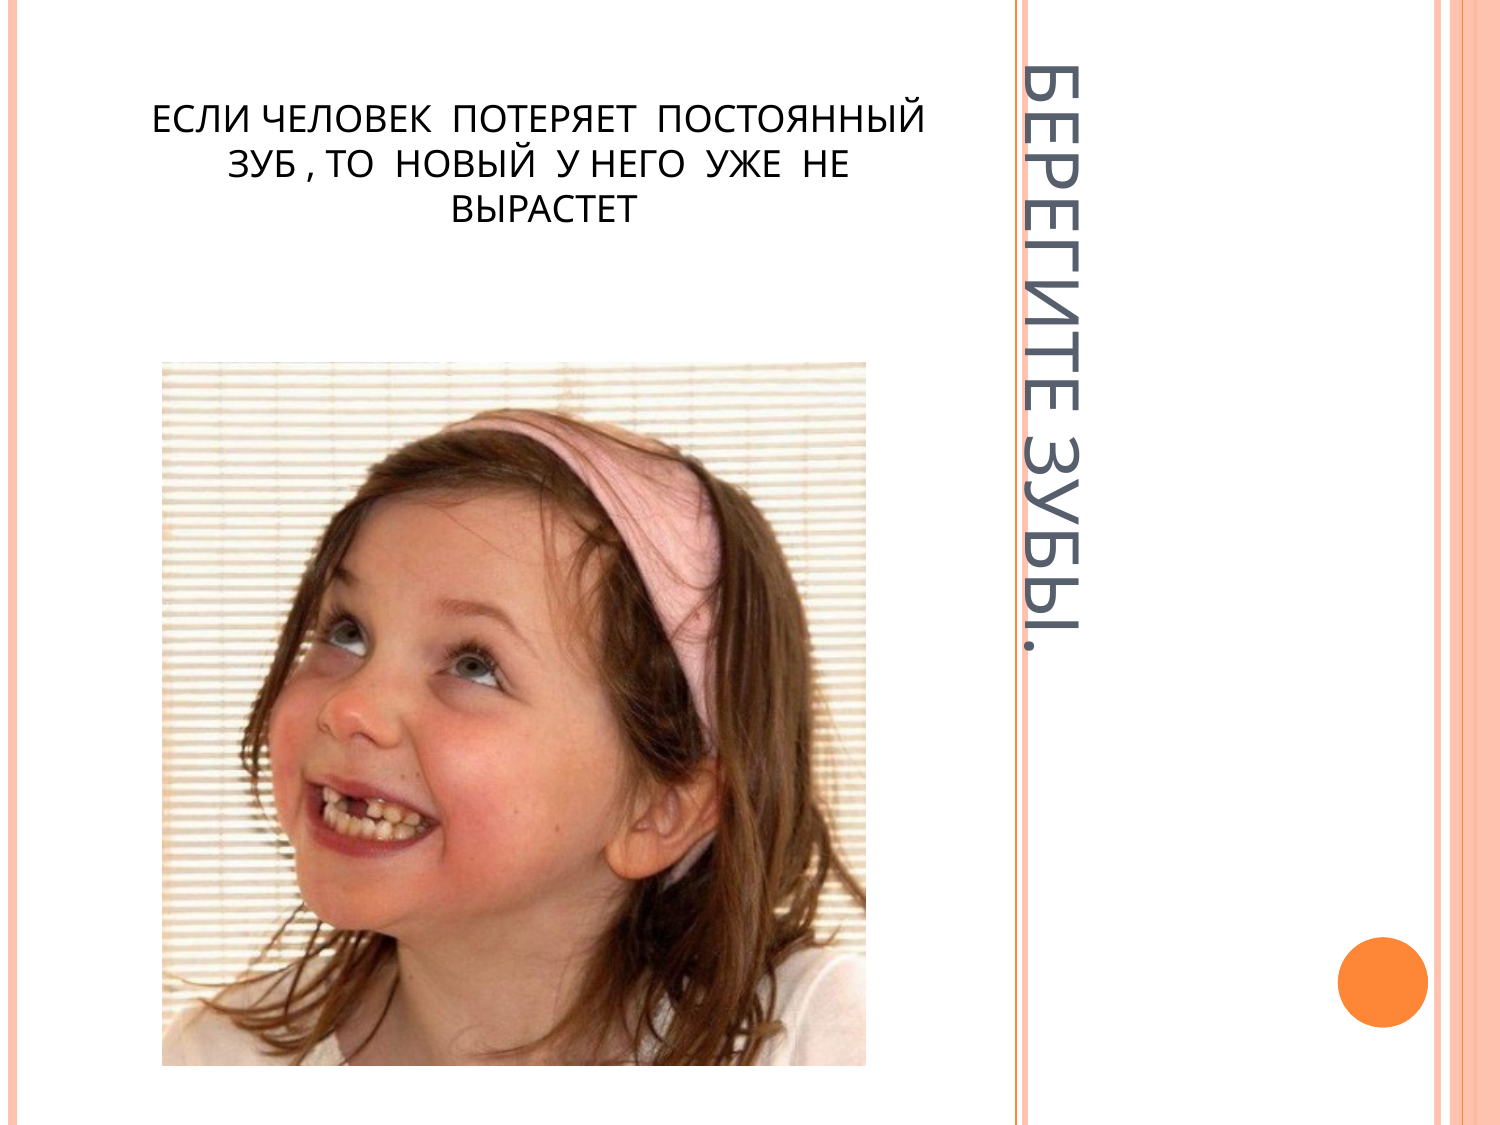

ЕСЛИ ЧЕЛОВЕК ПОТЕРЯЕТ ПОСТОЯННЫЙ
ЗУБ , ТО НОВЫЙ У НЕГО УЖЕ НЕ
ВЫРАСТЕТ
# БЕРЕГИТЕ ЗУБЫ.